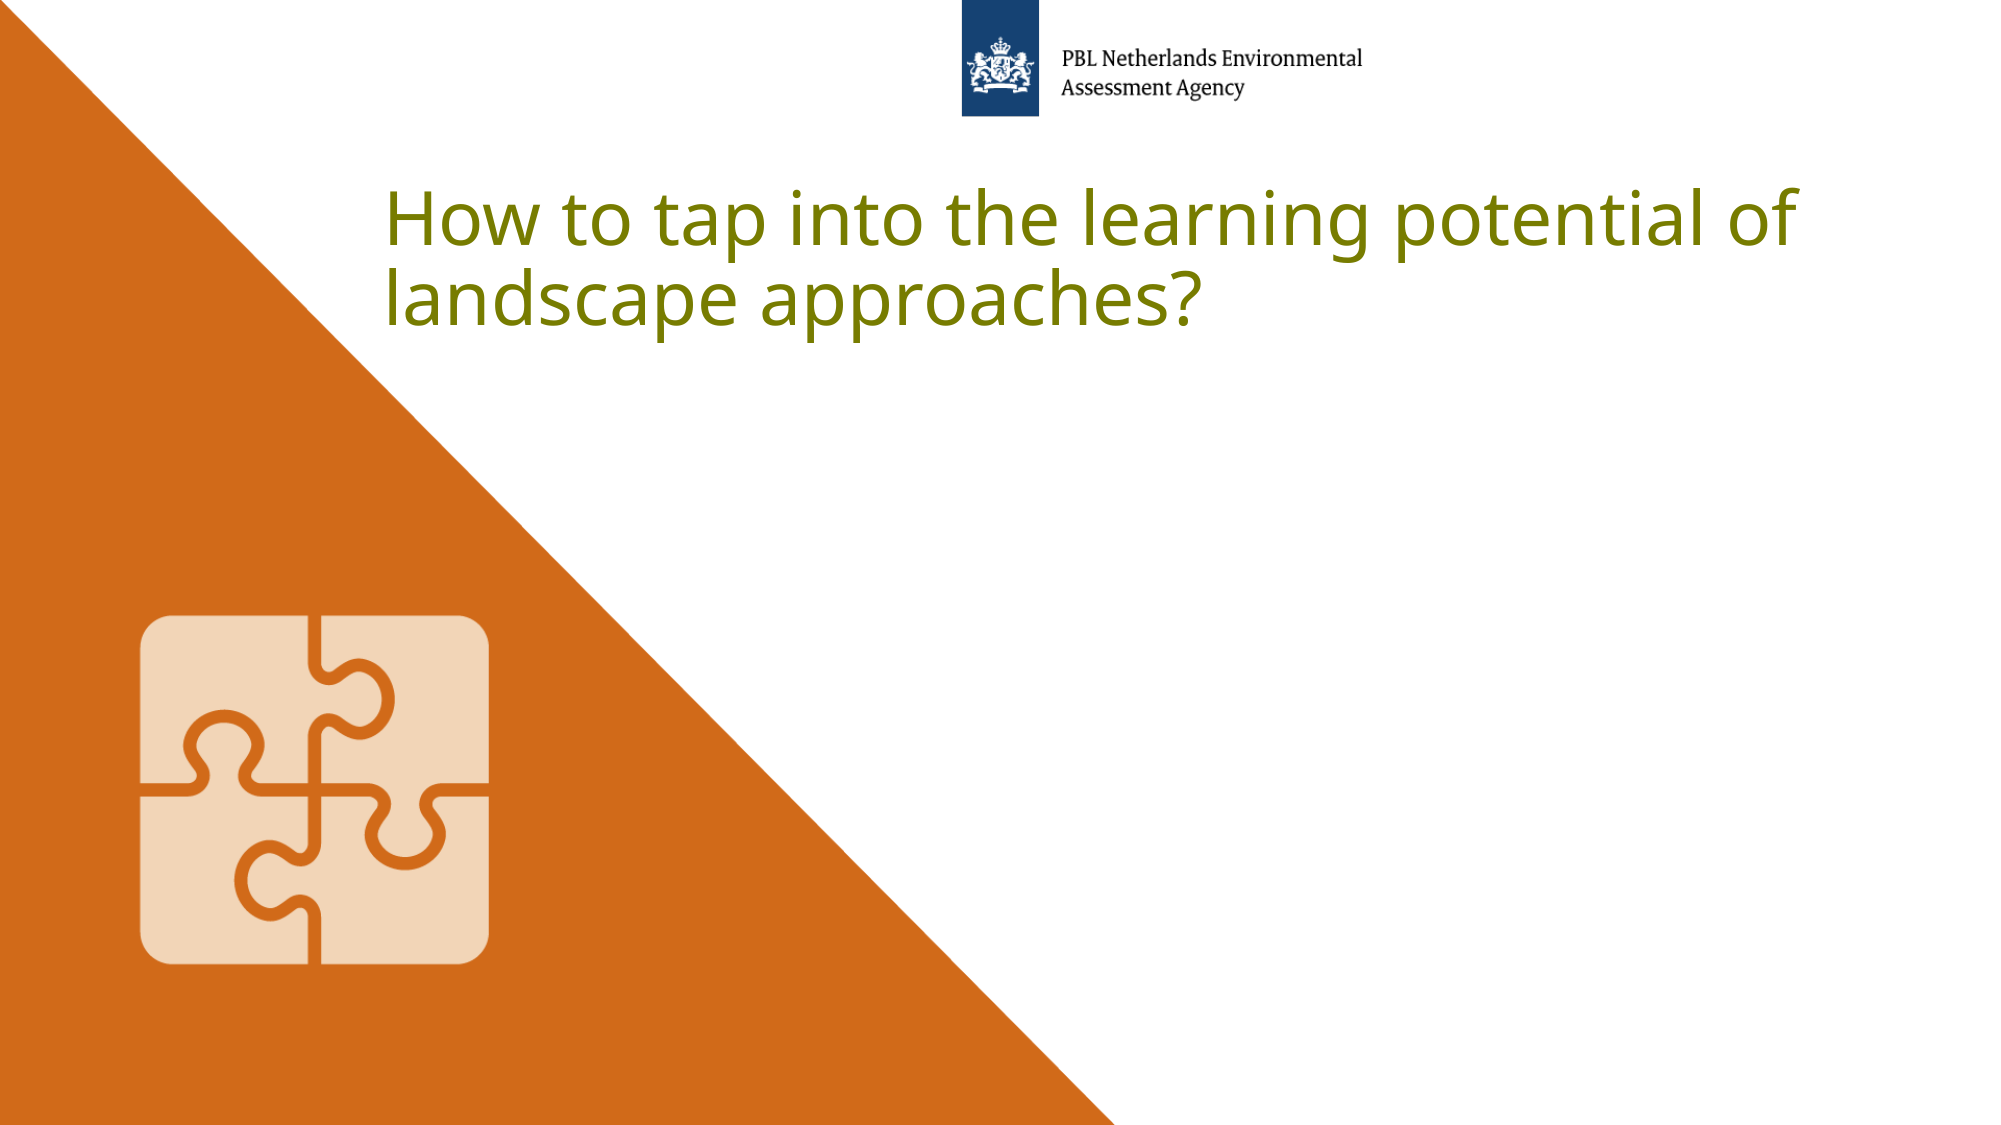

# How to tap into the learning potential of landscape approaches?